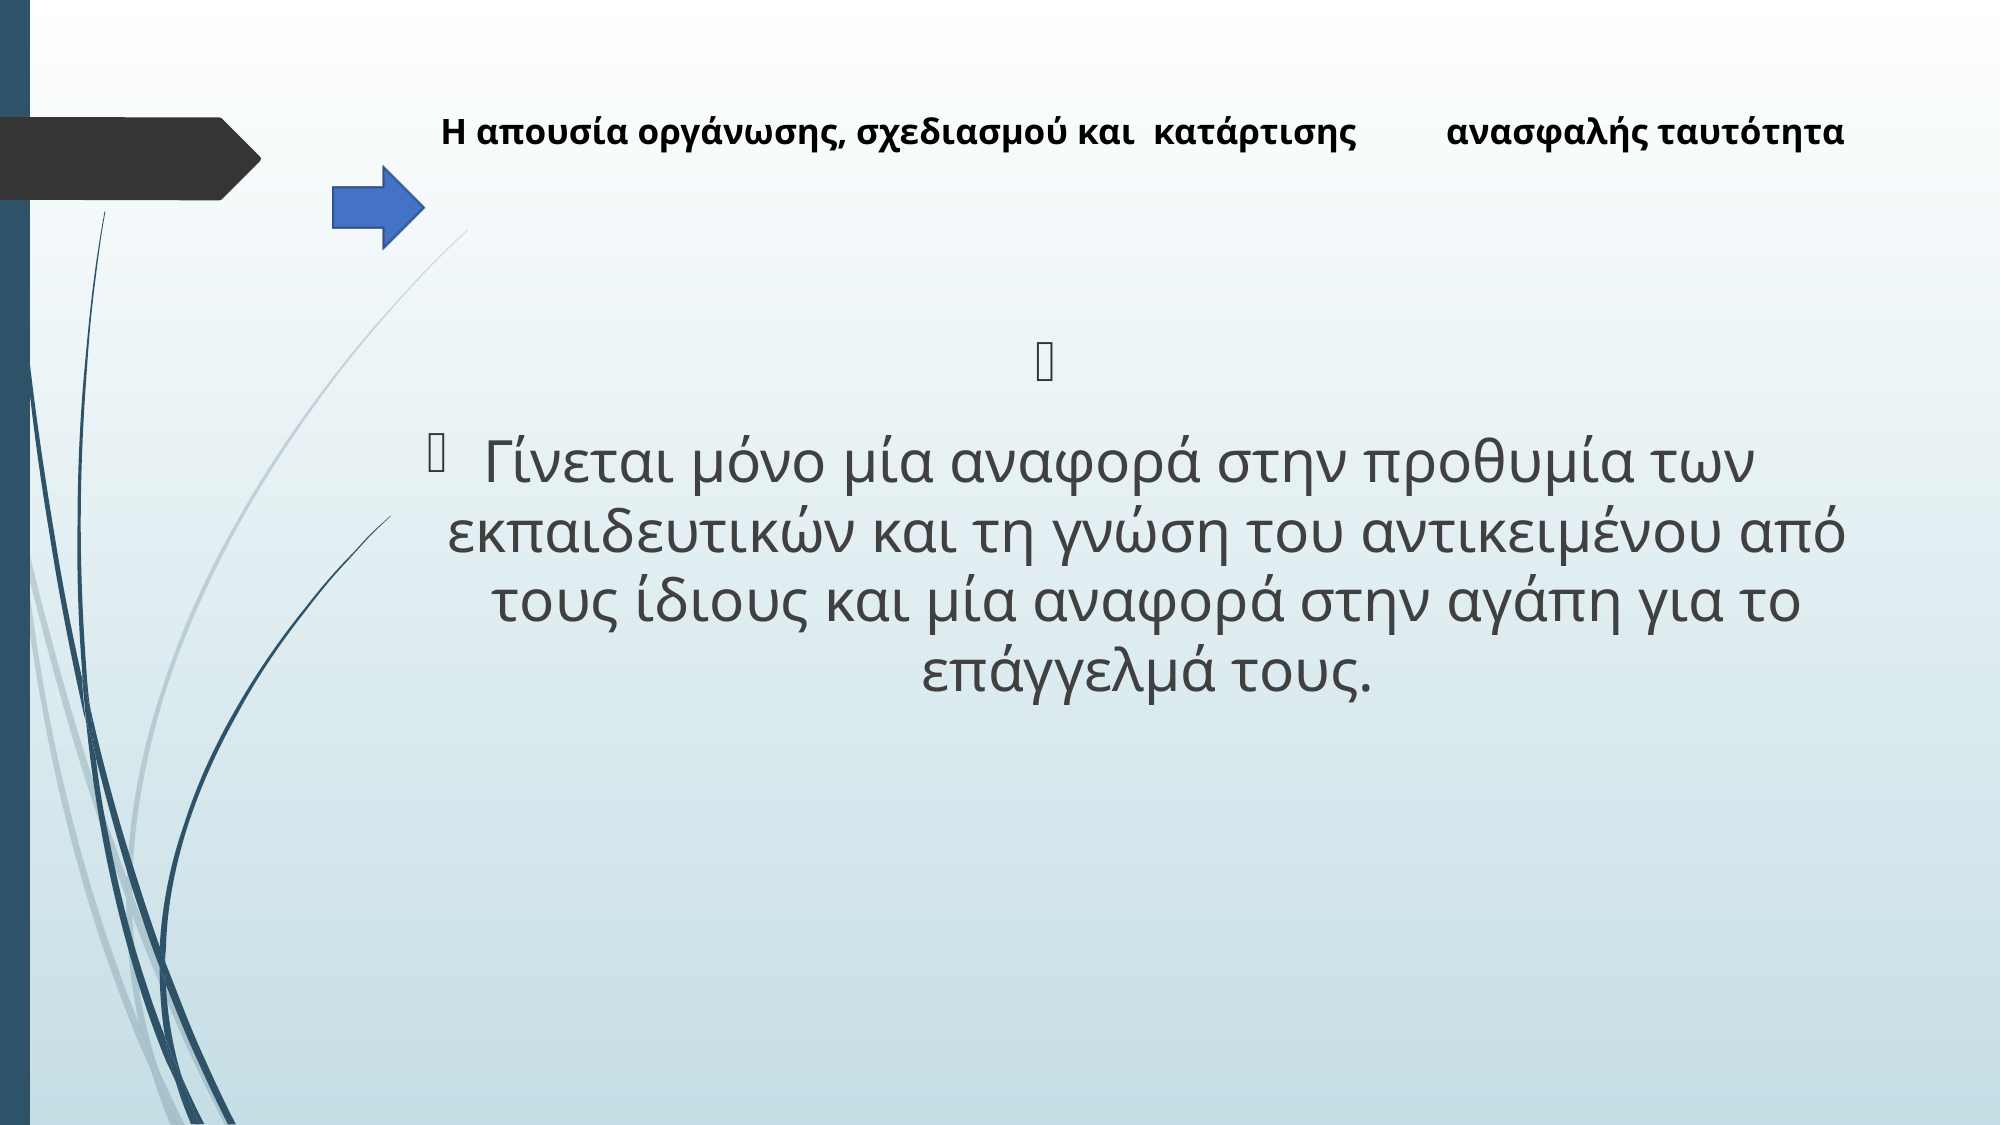

# Η απουσία οργάνωσης, σχεδιασμού και κατάρτισης ανασφαλής ταυτότητα
Γίνεται μόνο μία αναφορά στην προθυμία των εκπαιδευτικών και τη γνώση του αντικειμένου από τους ίδιους και μία αναφορά στην αγάπη για το επάγγελμά τους.